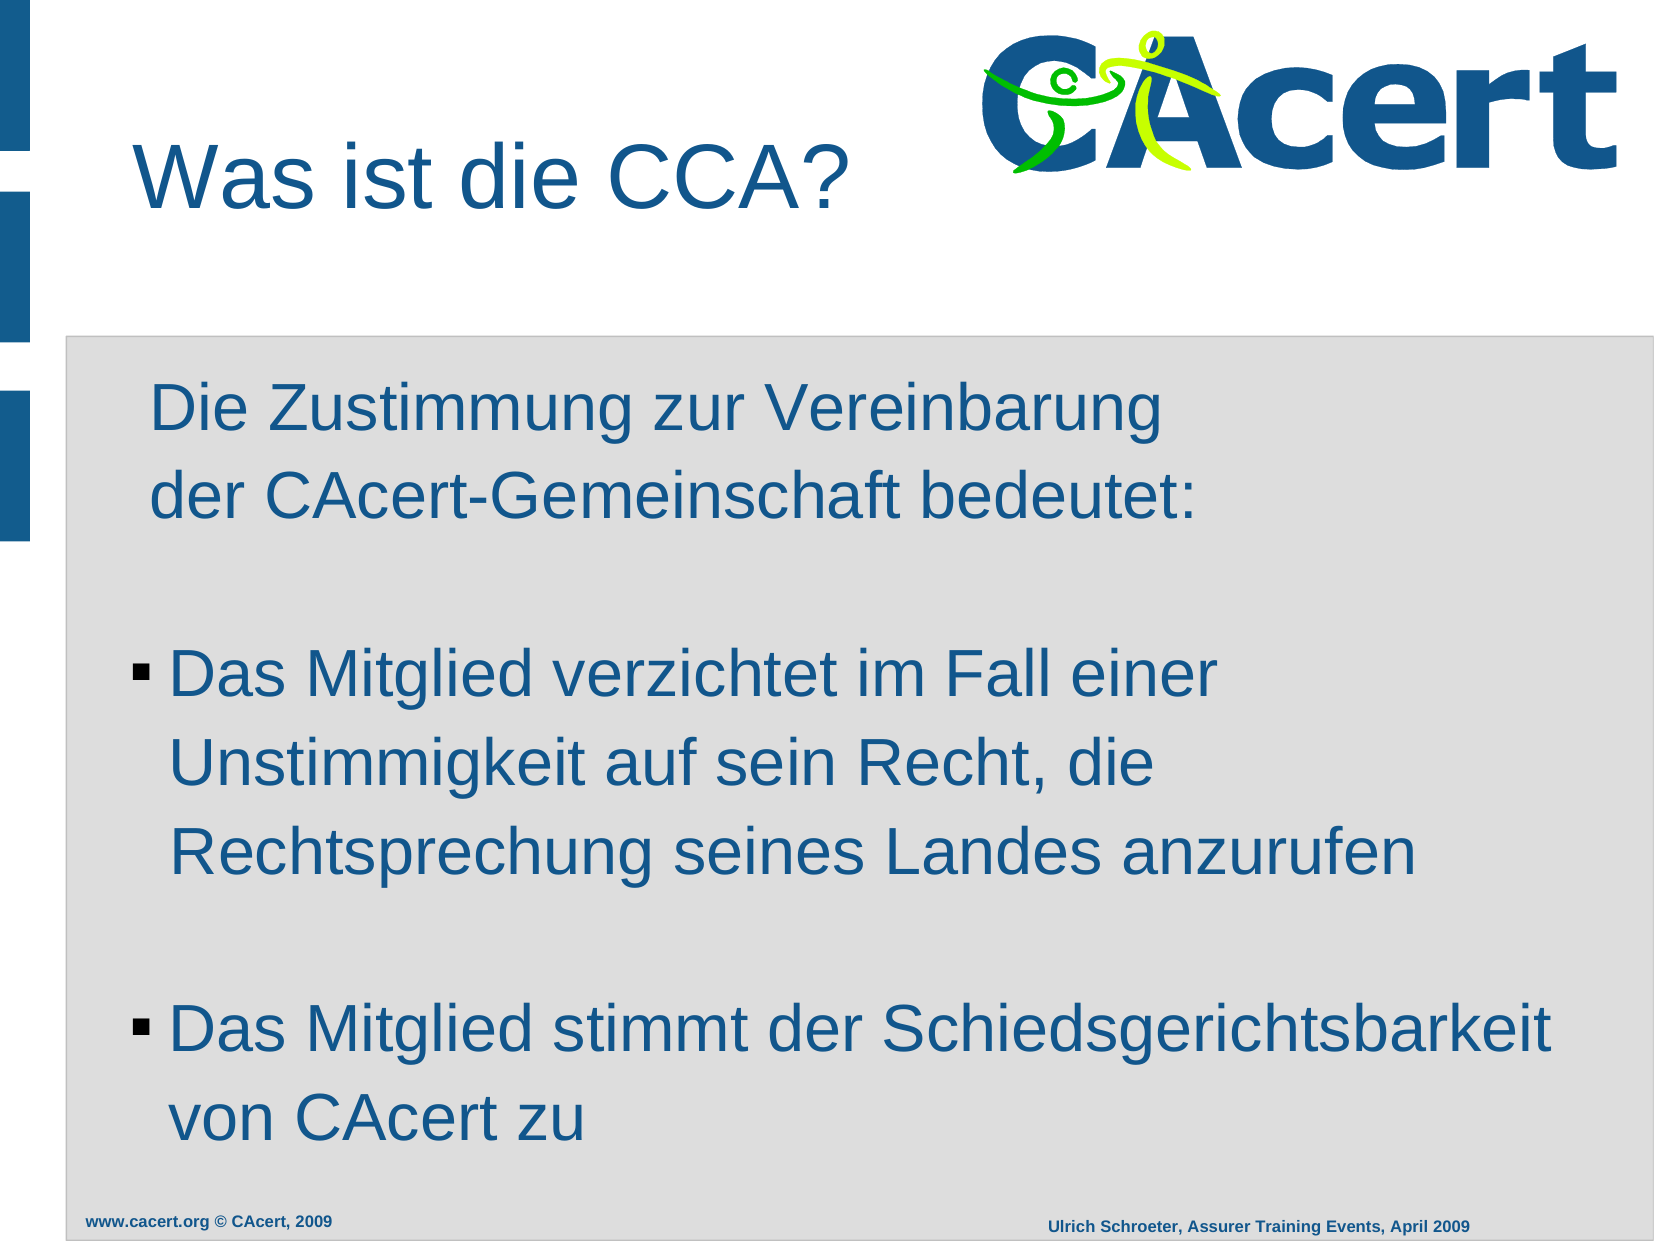

Was ist die CCA?
Die Zustimmung zur Vereinbarung
der CAcert-Gemeinschaft bedeutet:
 Das Mitglied verzichtet im Fall einer
 Unstimmigkeit auf sein Recht, die
 Rechtsprechung seines Landes anzurufen
 Das Mitglied stimmt der Schiedsgerichtsbarkeit
 von CAcert zu